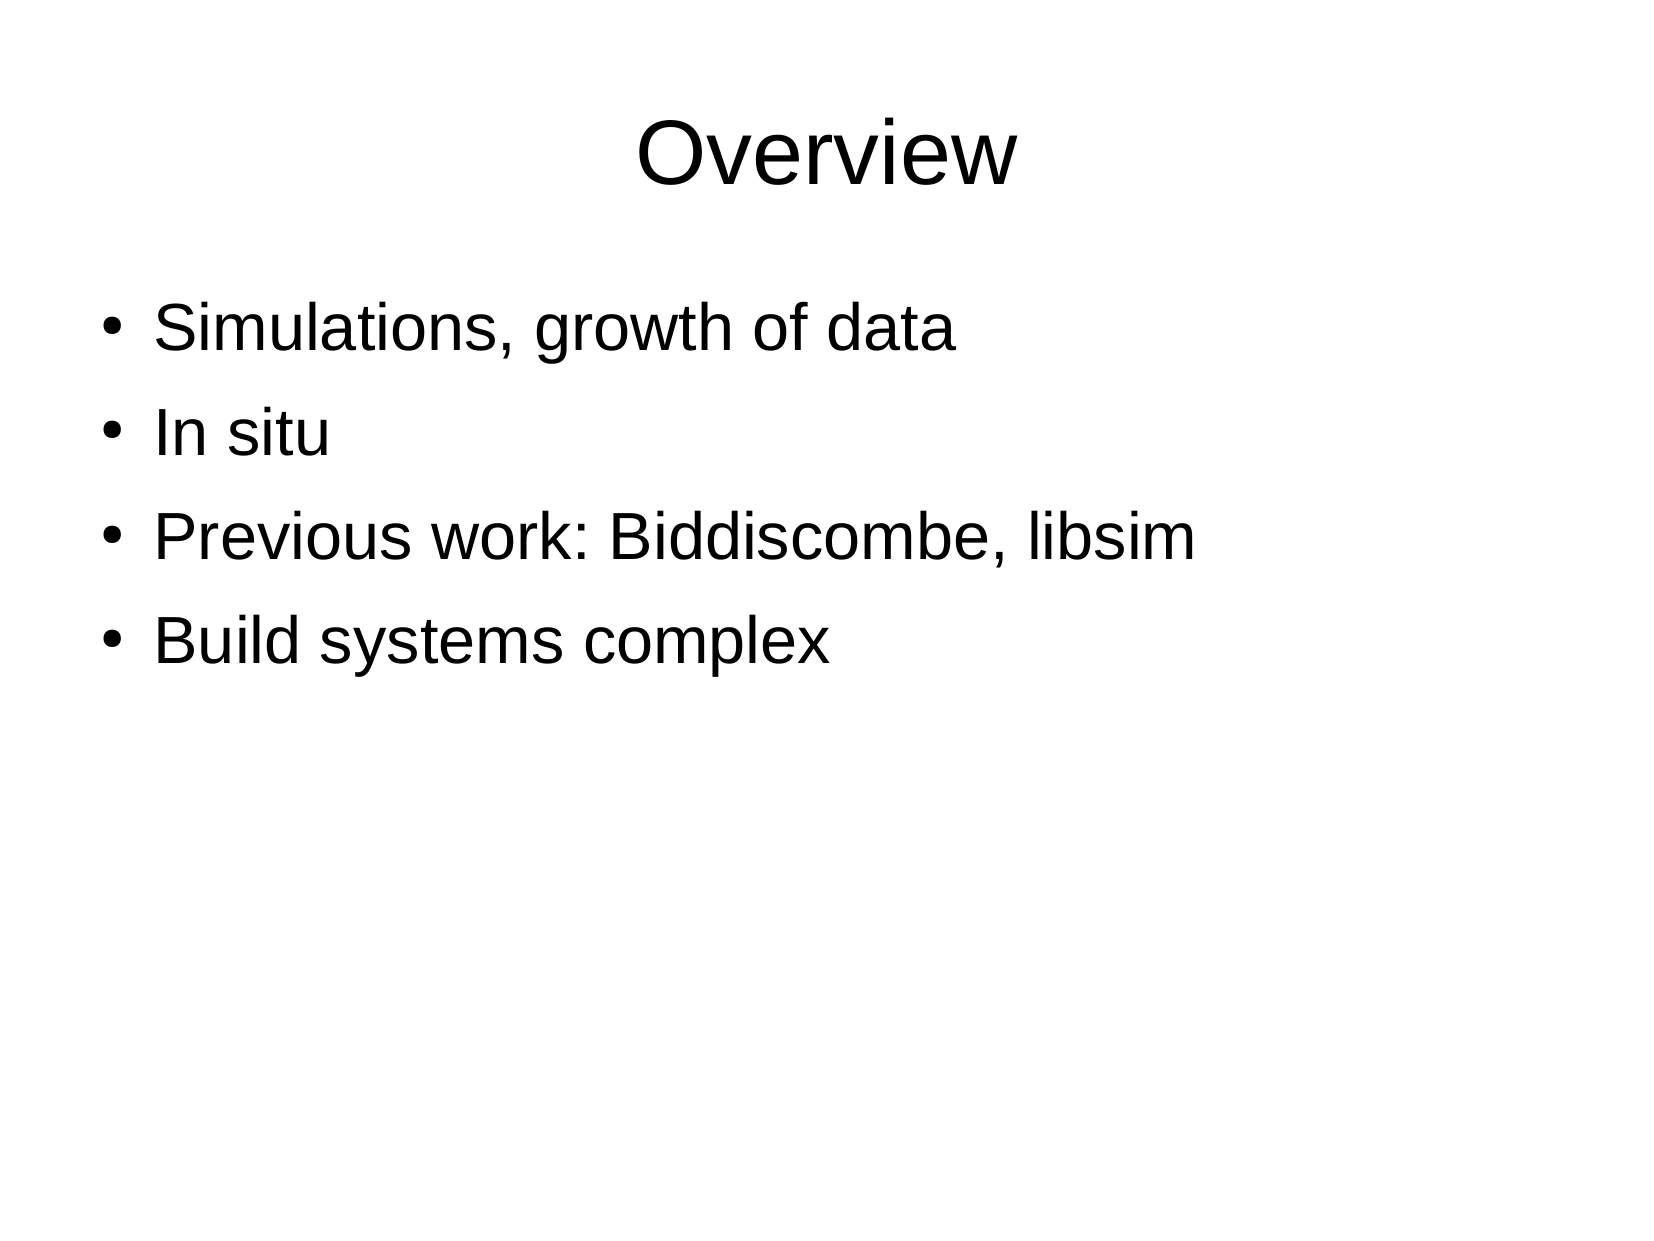

# Overview
Simulations, growth of data
In situ
Previous work: Biddiscombe, libsim
Build systems complex